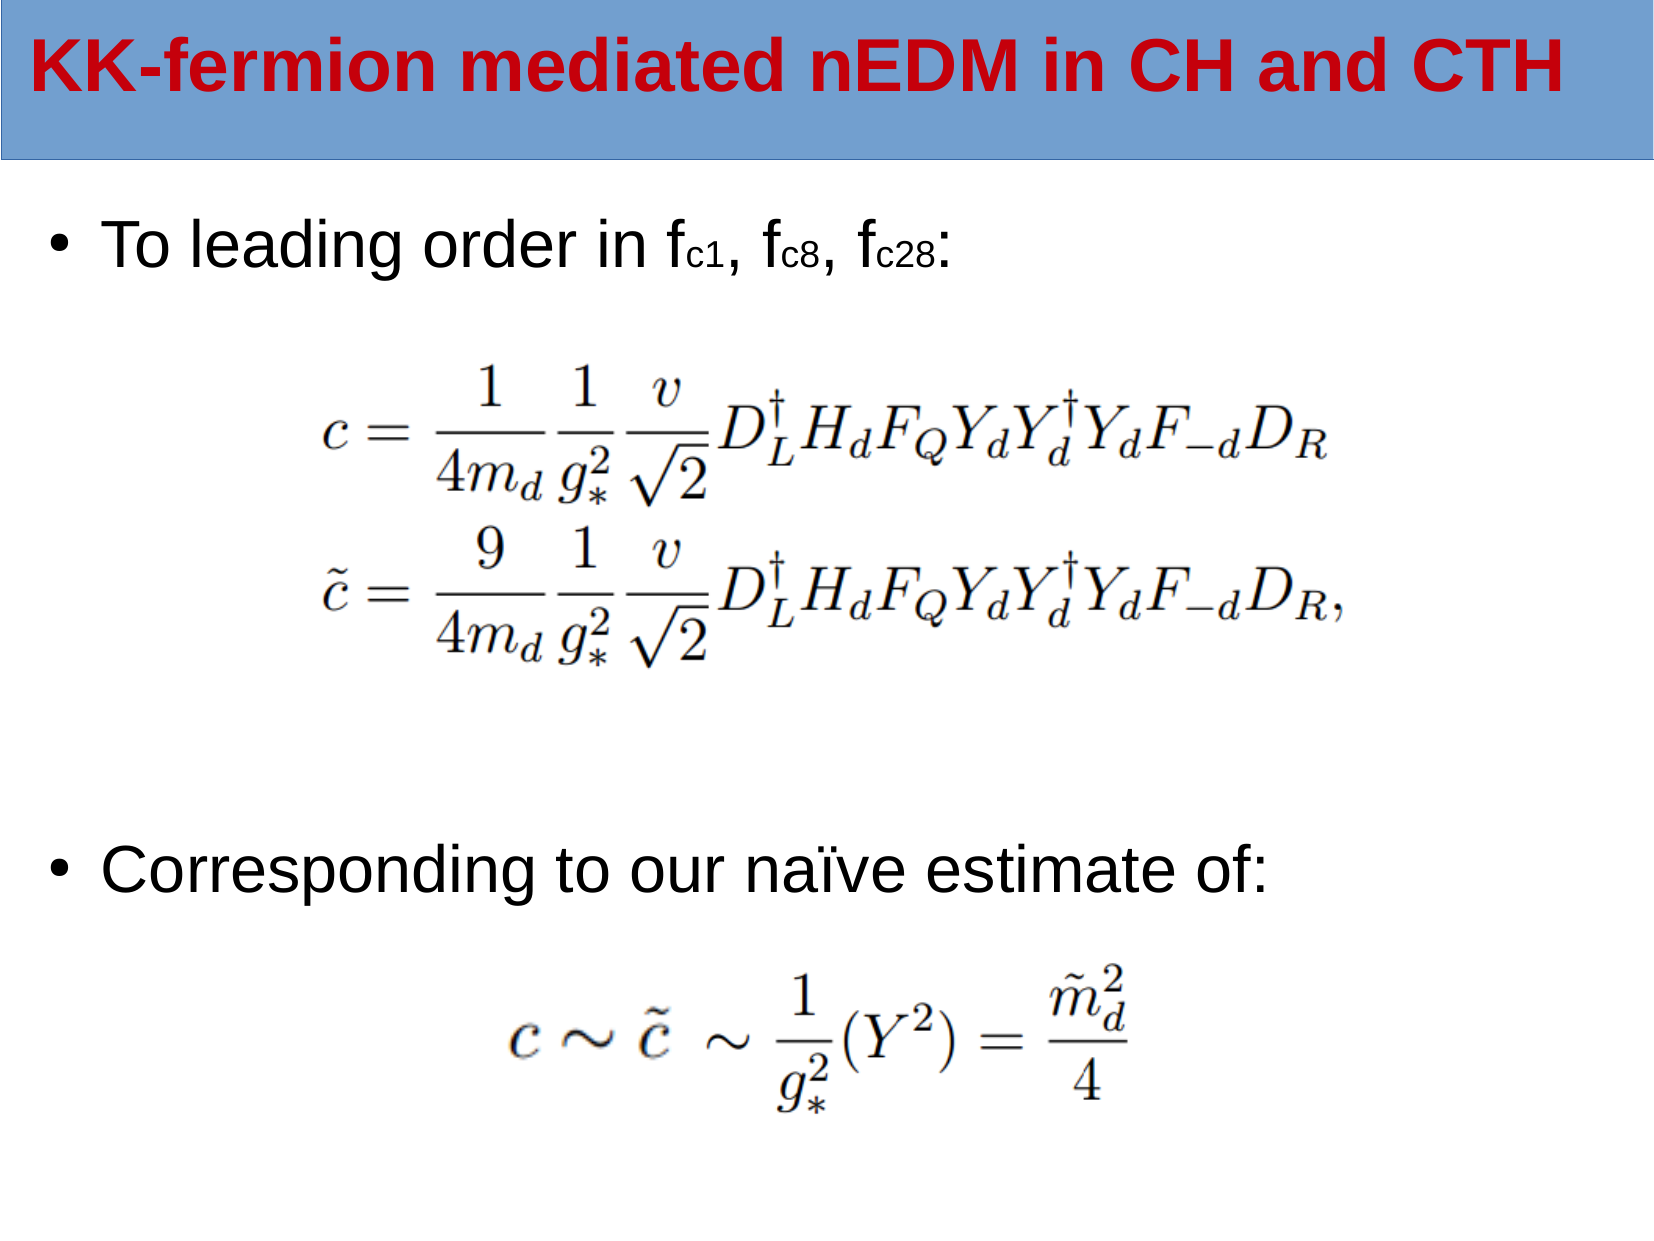

KK-fermion mediated nEDM in CH and CTH
# To leading order in fc1, fc8, fc28:
Corresponding to our naïve estimate of: